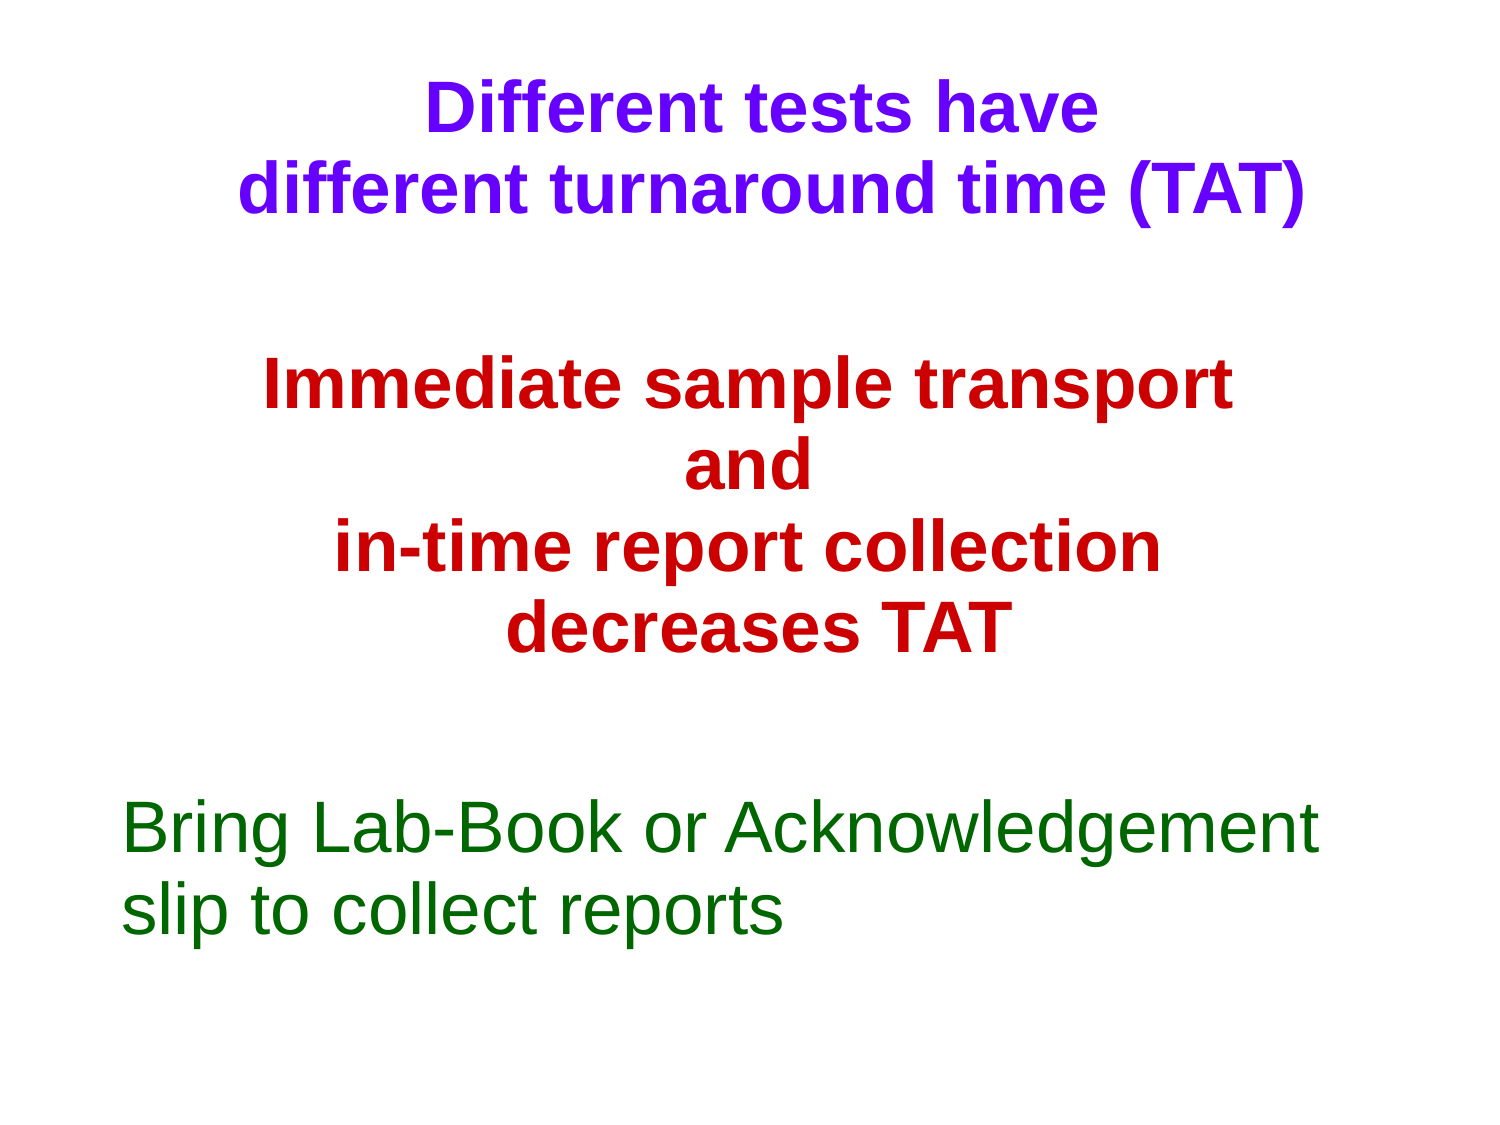

Different tests have
different turnaround time (TAT)
Immediate sample transport
and
in-time report collection
decreases TAT
Bring Lab-Book or Acknowledgement slip to collect reports